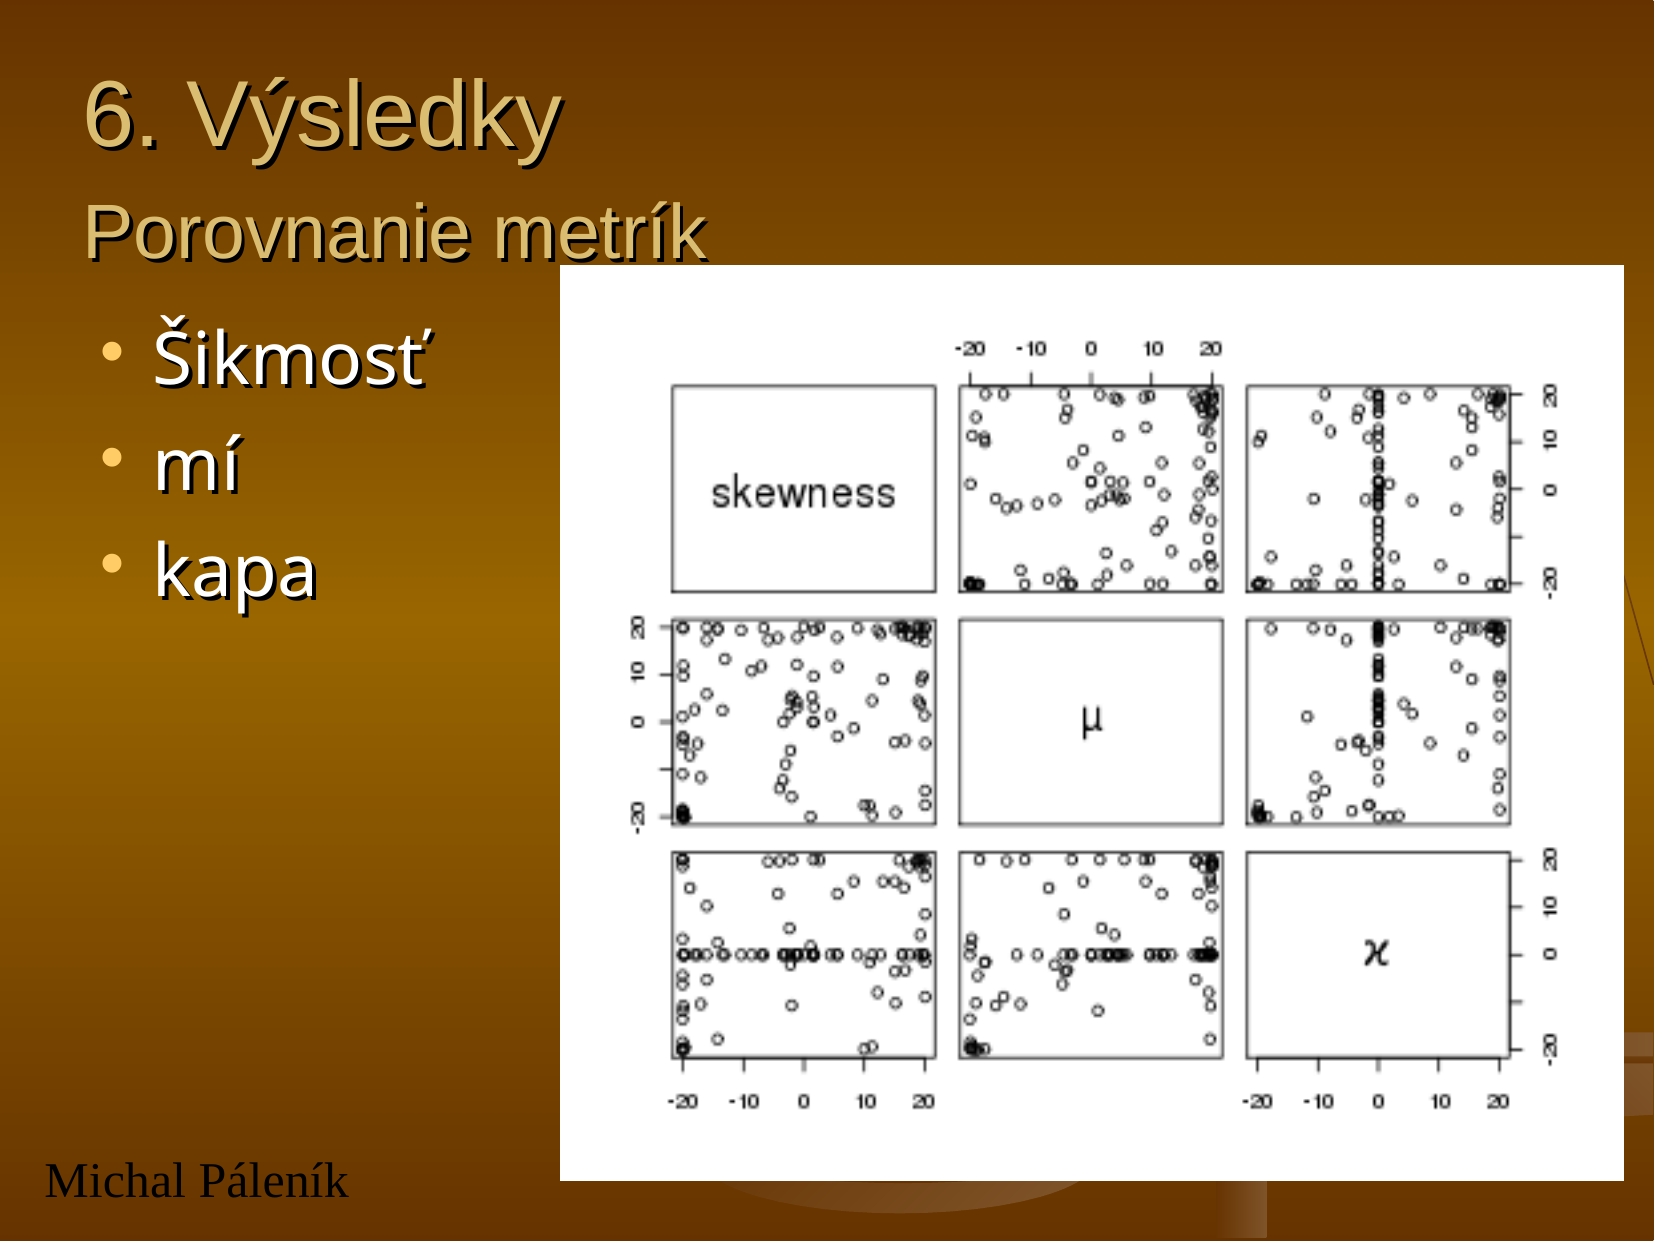

# 6. Výsledky Porovnanie metrík
Šikmosť
mí
kapa